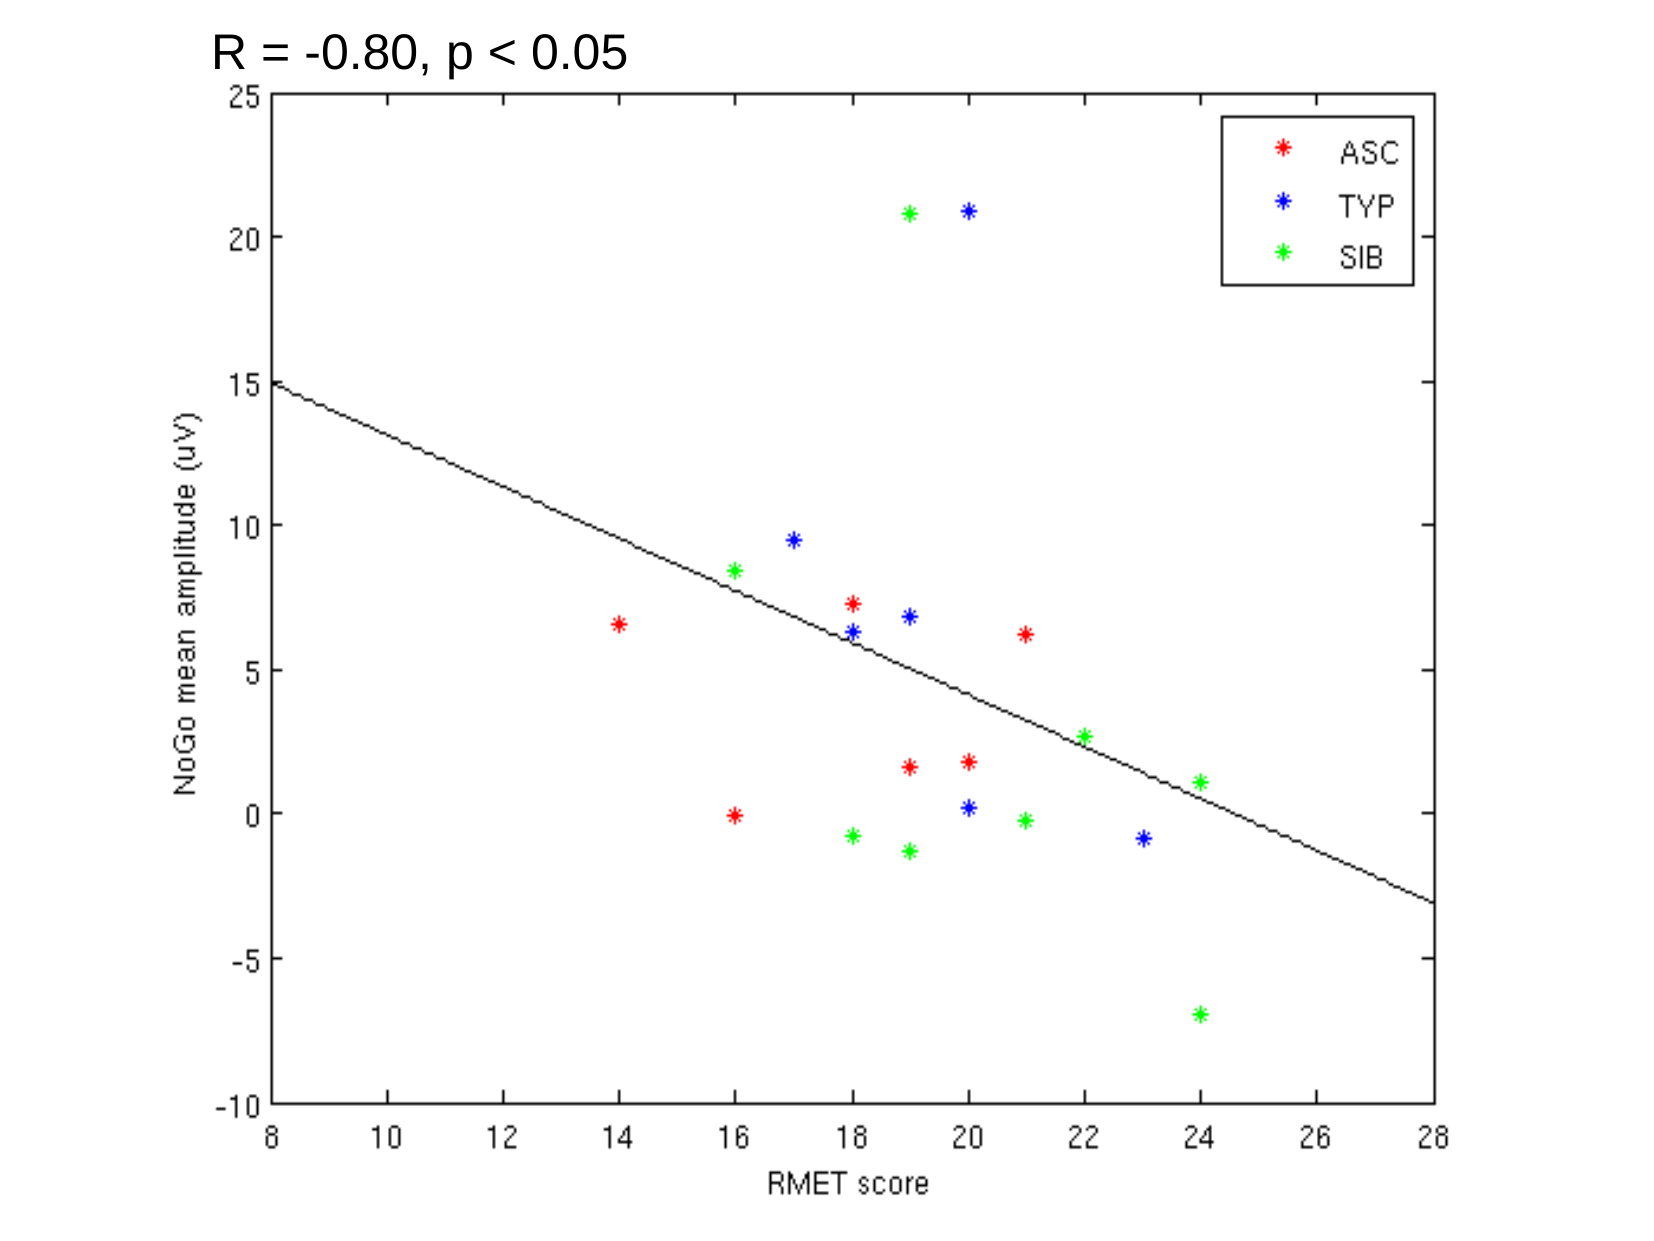

# R = -0.80, p < 0.05